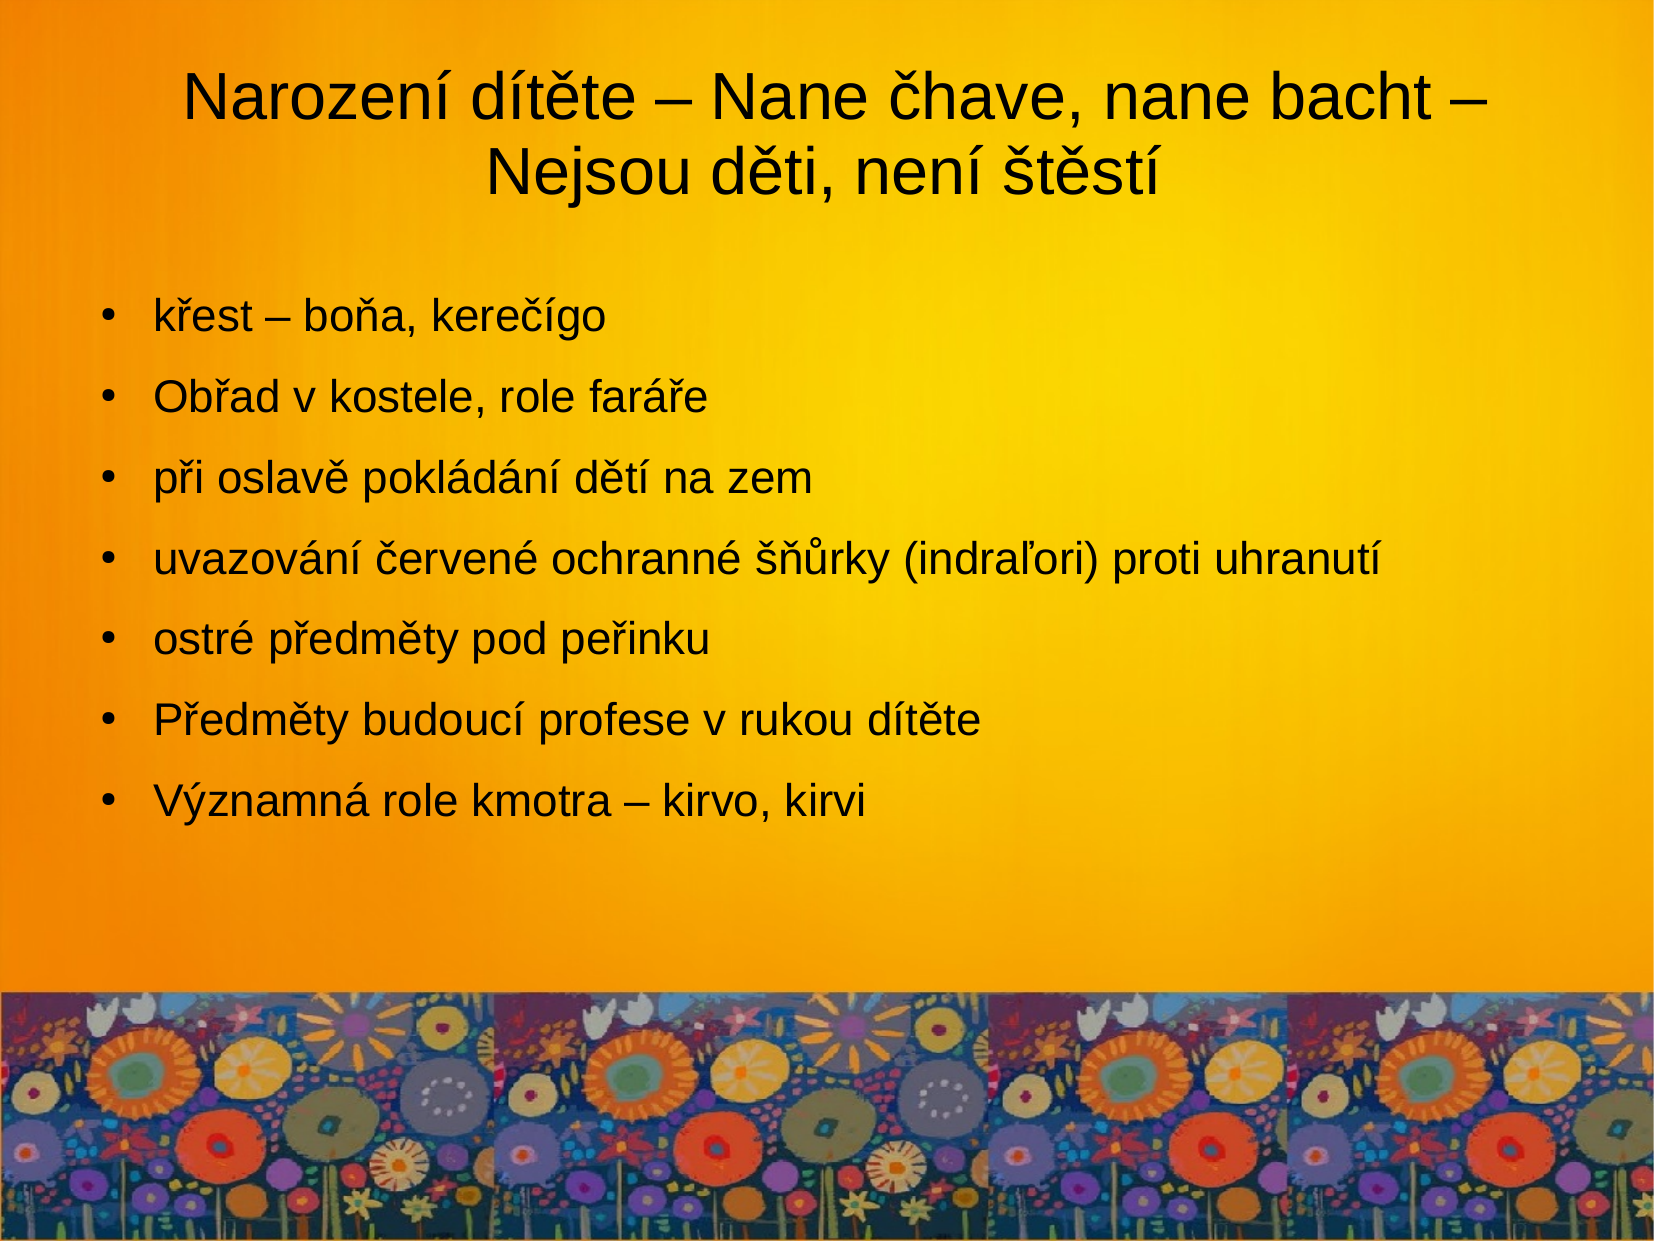

# Narození dítěte – Nane čhave, nane bacht – Nejsou děti, není štěstí
křest – boňa, kerečígo
Obřad v kostele, role faráře
při oslavě pokládání dětí na zem
uvazování červené ochranné šňůrky (indraľori) proti uhranutí
ostré předměty pod peřinku
Předměty budoucí profese v rukou dítěte
Významná role kmotra – kirvo, kirvi